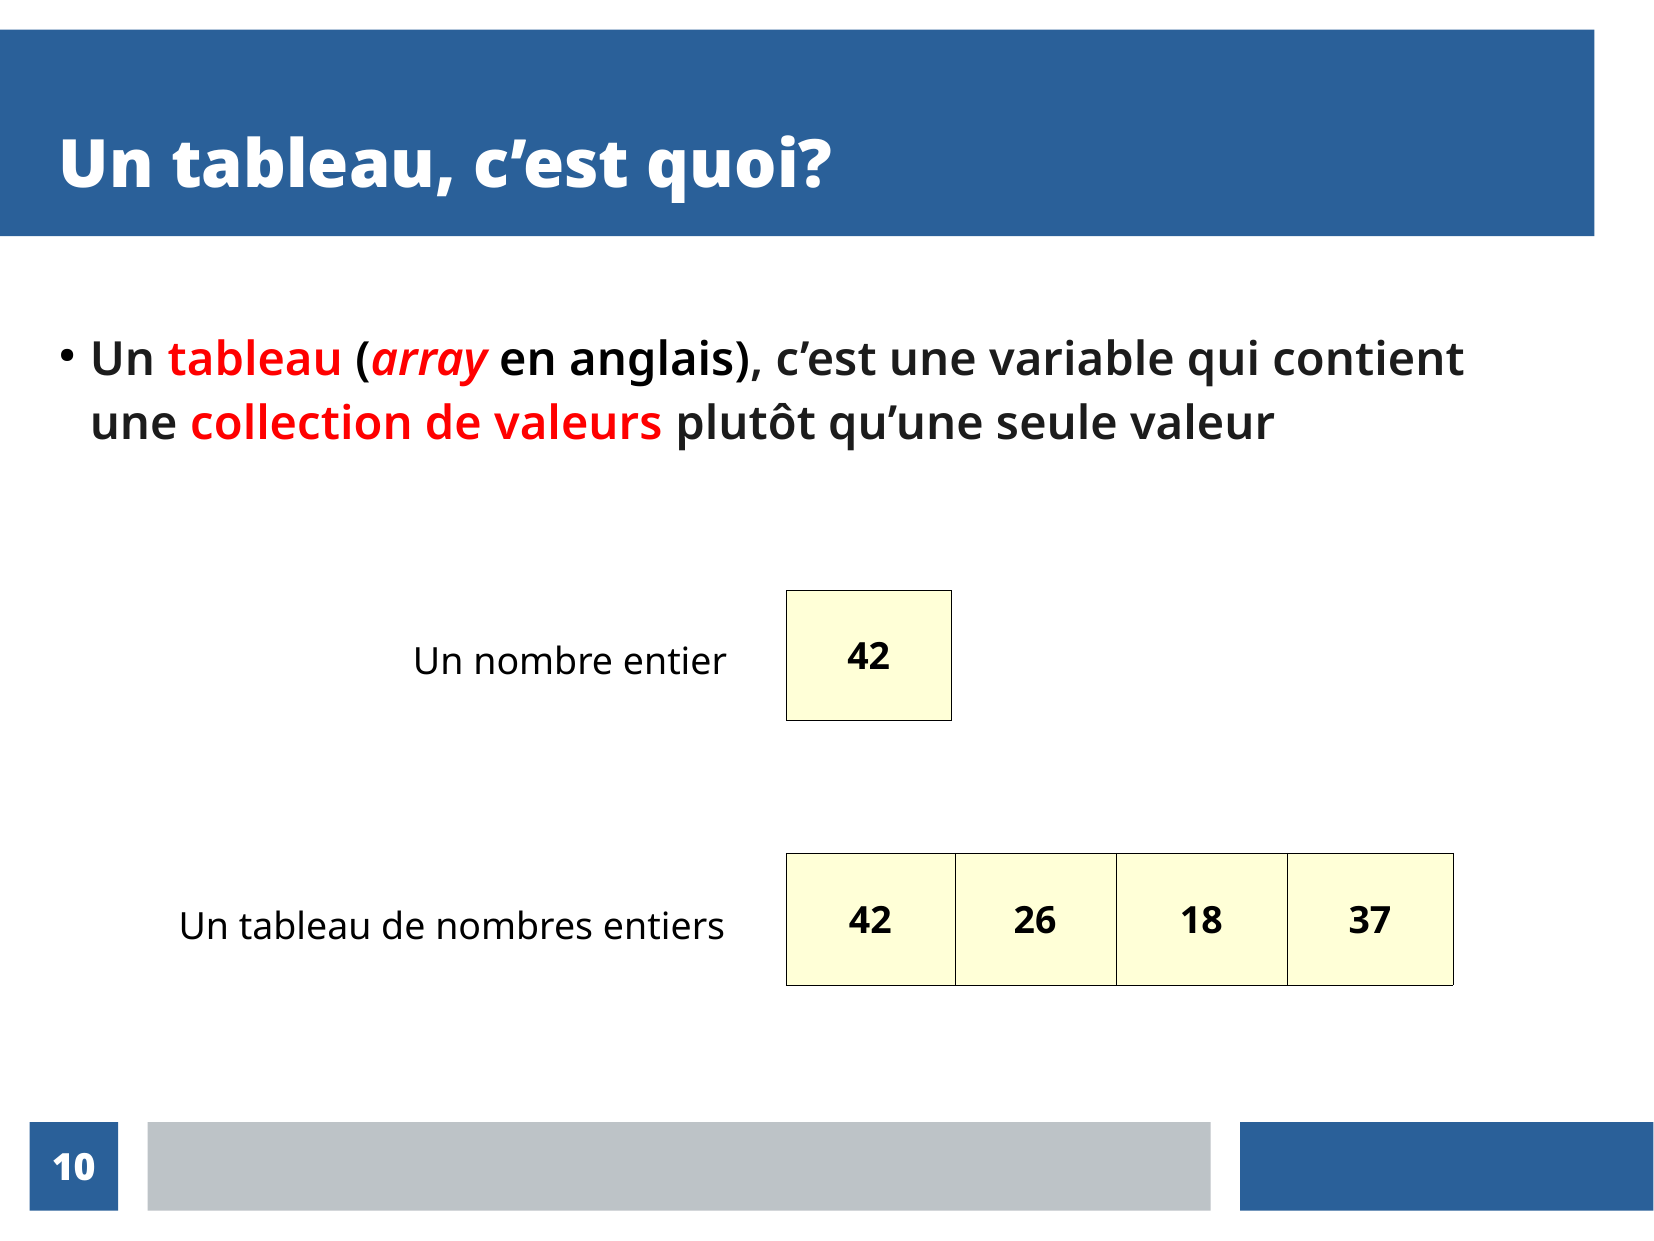

# Un tableau, c’est quoi?
Un tableau (array en anglais), c’est une variable qui contient une collection de valeurs plutôt qu’une seule valeur
42
Un nombre entier
| 42 | 26 | 18 | 37 |
| --- | --- | --- | --- |
Un tableau de nombres entiers
10